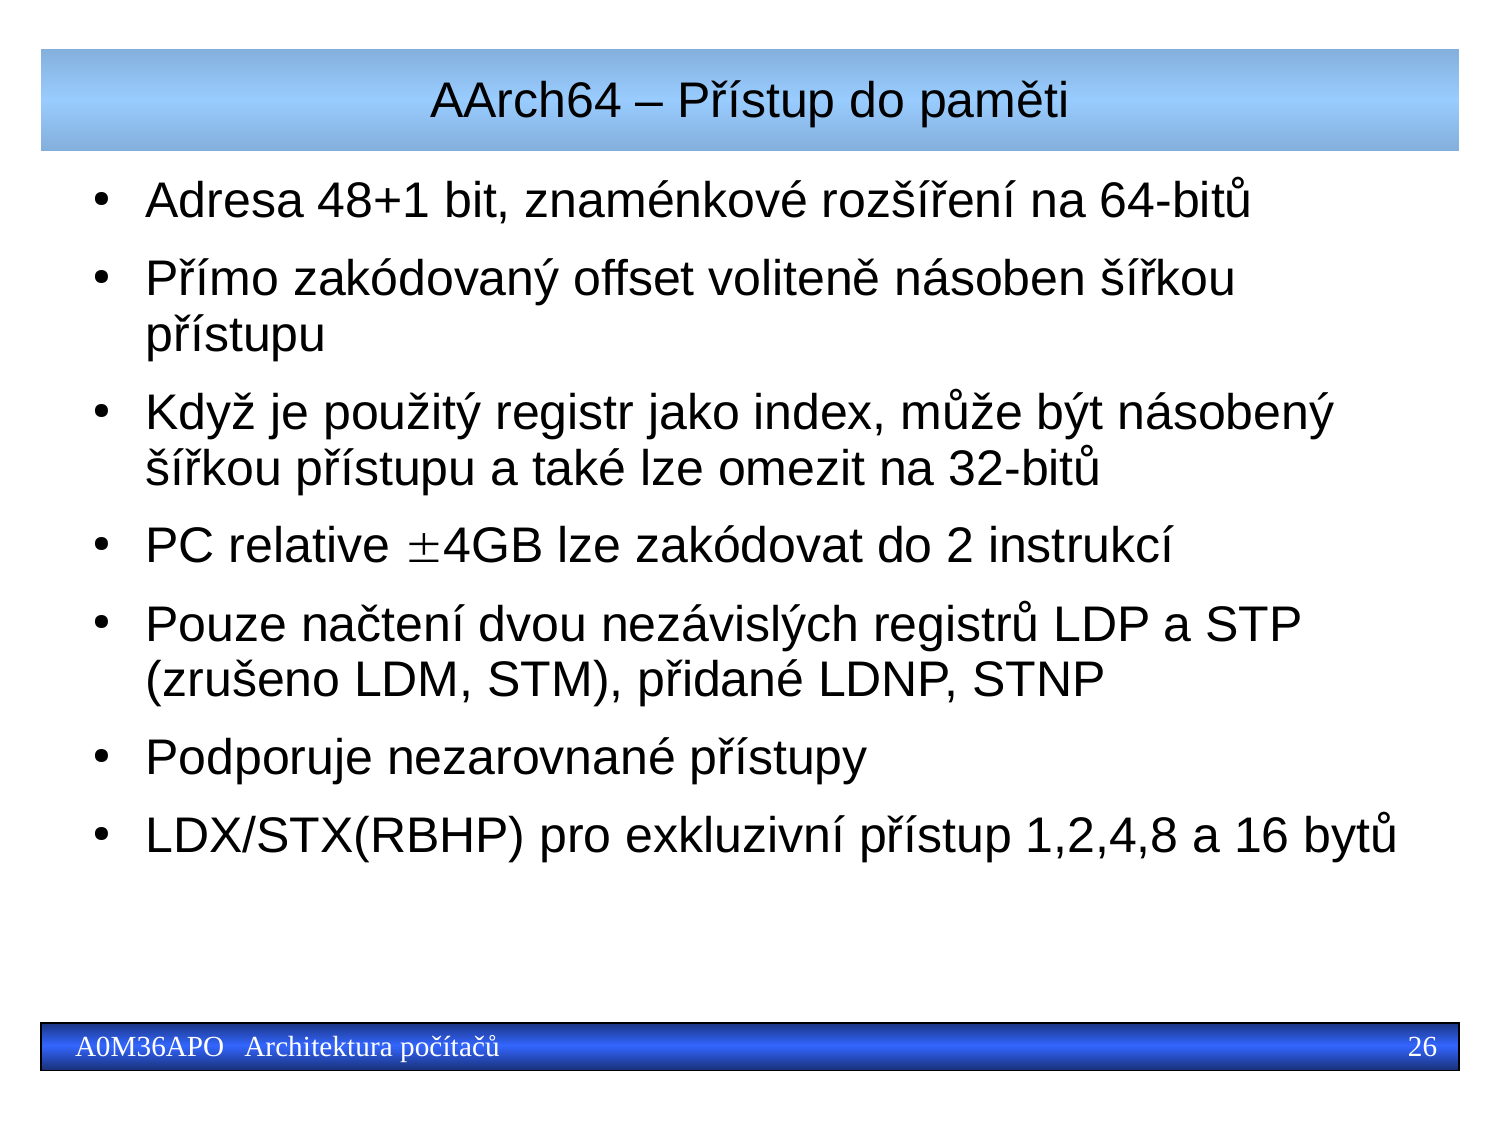

# AArch64 – Přístup do paměti
Adresa 48+1 bit, znaménkové rozšíření na 64-bitů
Přímo zakódovaný offset voliteně násoben šířkou přístupu
Když je použitý registr jako index, může být násobený šířkou přístupu a také lze omezit na 32-bitů
PC relative ±4GB lze zakódovat do 2 instrukcí
Pouze načtení dvou nezávislých registrů LDP a STP (zrušeno LDM, STM), přidané LDNP, STNP
Podporuje nezarovnané přístupy
LDX/STX(RBHP) pro exkluzivní přístup 1,2,4,8 a 16 bytů
A0M36APO Architektura počítačů
26